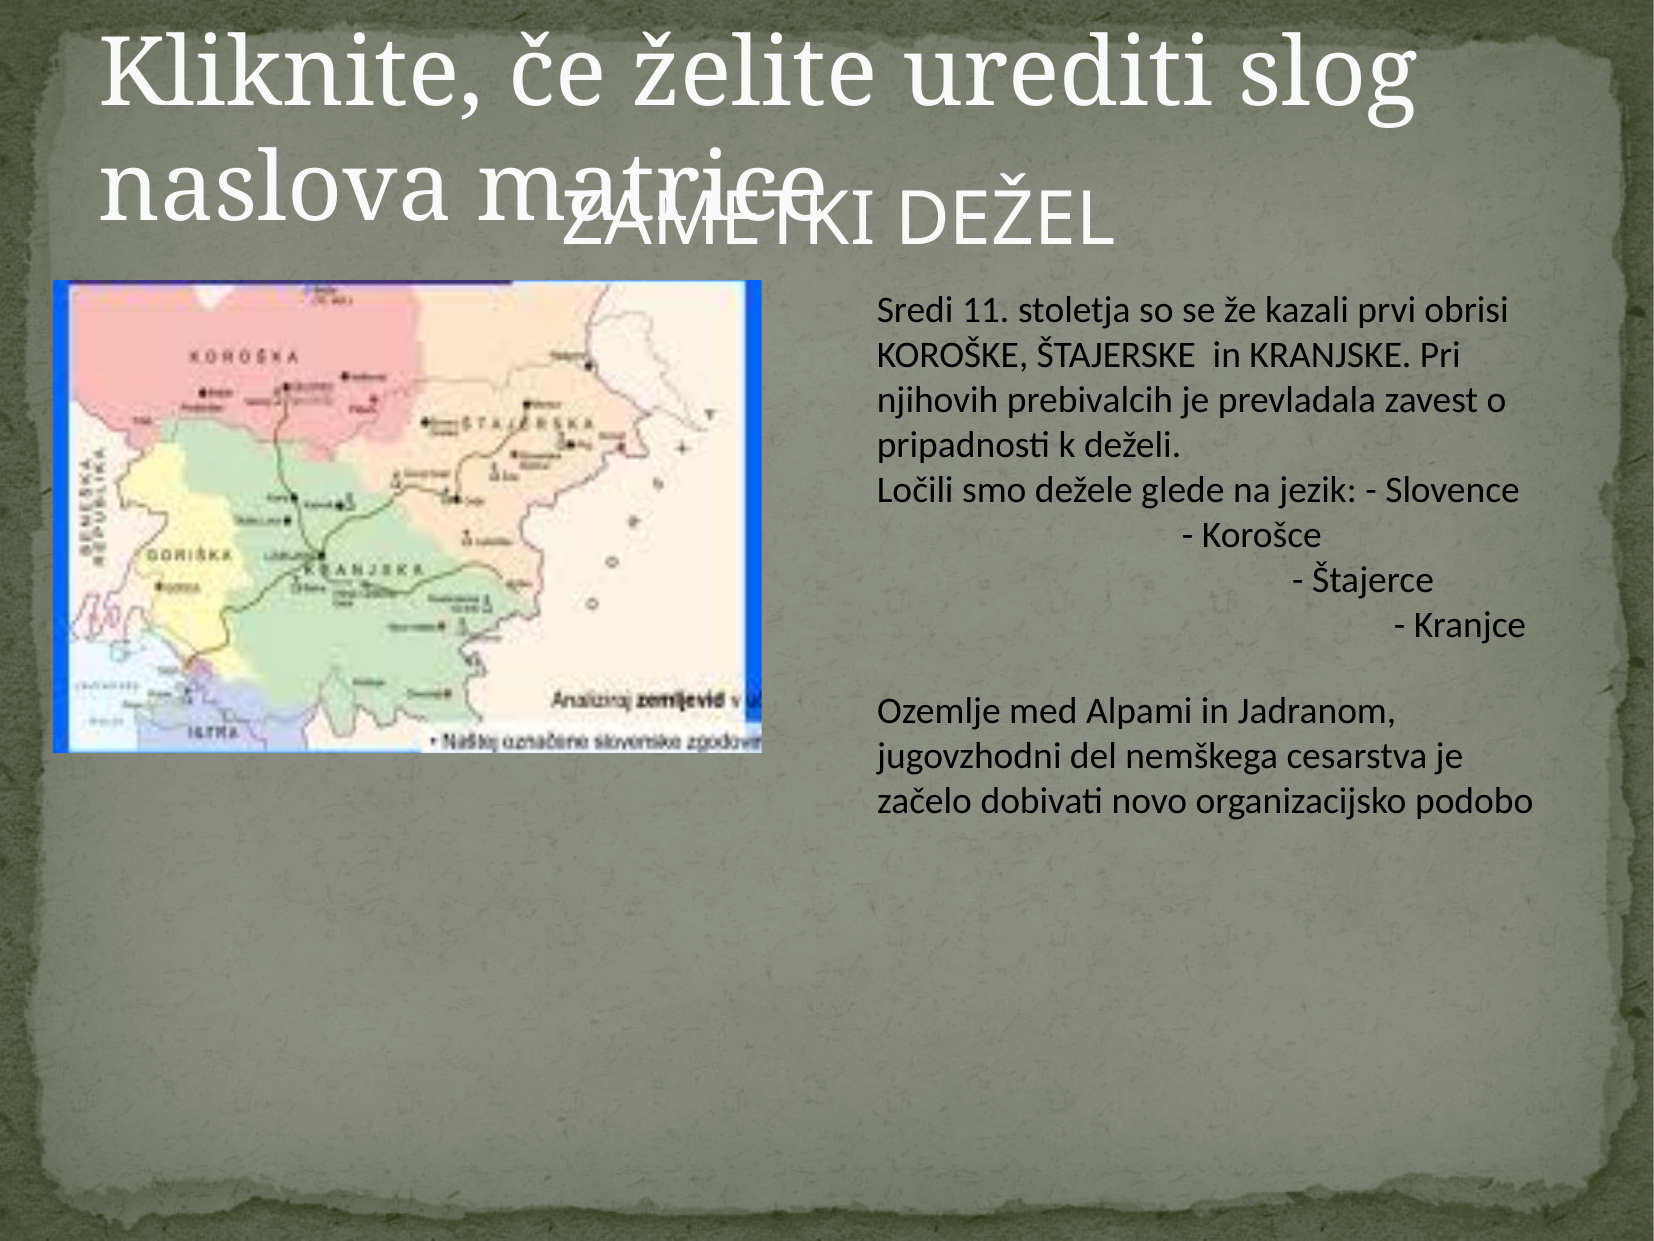

ZAMETKI DEŽEL
Sredi 11. stoletja so se že kazali prvi obrisi KOROŠKE, ŠTAJERSKE in KRANJSKE. Pri njihovih prebivalcih je prevladala zavest o pripadnosti k deželi.
Ločili smo dežele glede na jezik: - Slovence - Korošce - Štajerce - Kranjce
Ozemlje med Alpami in Jadranom, jugovzhodni del nemškega cesarstva je začelo dobivati novo organizacijsko podobo